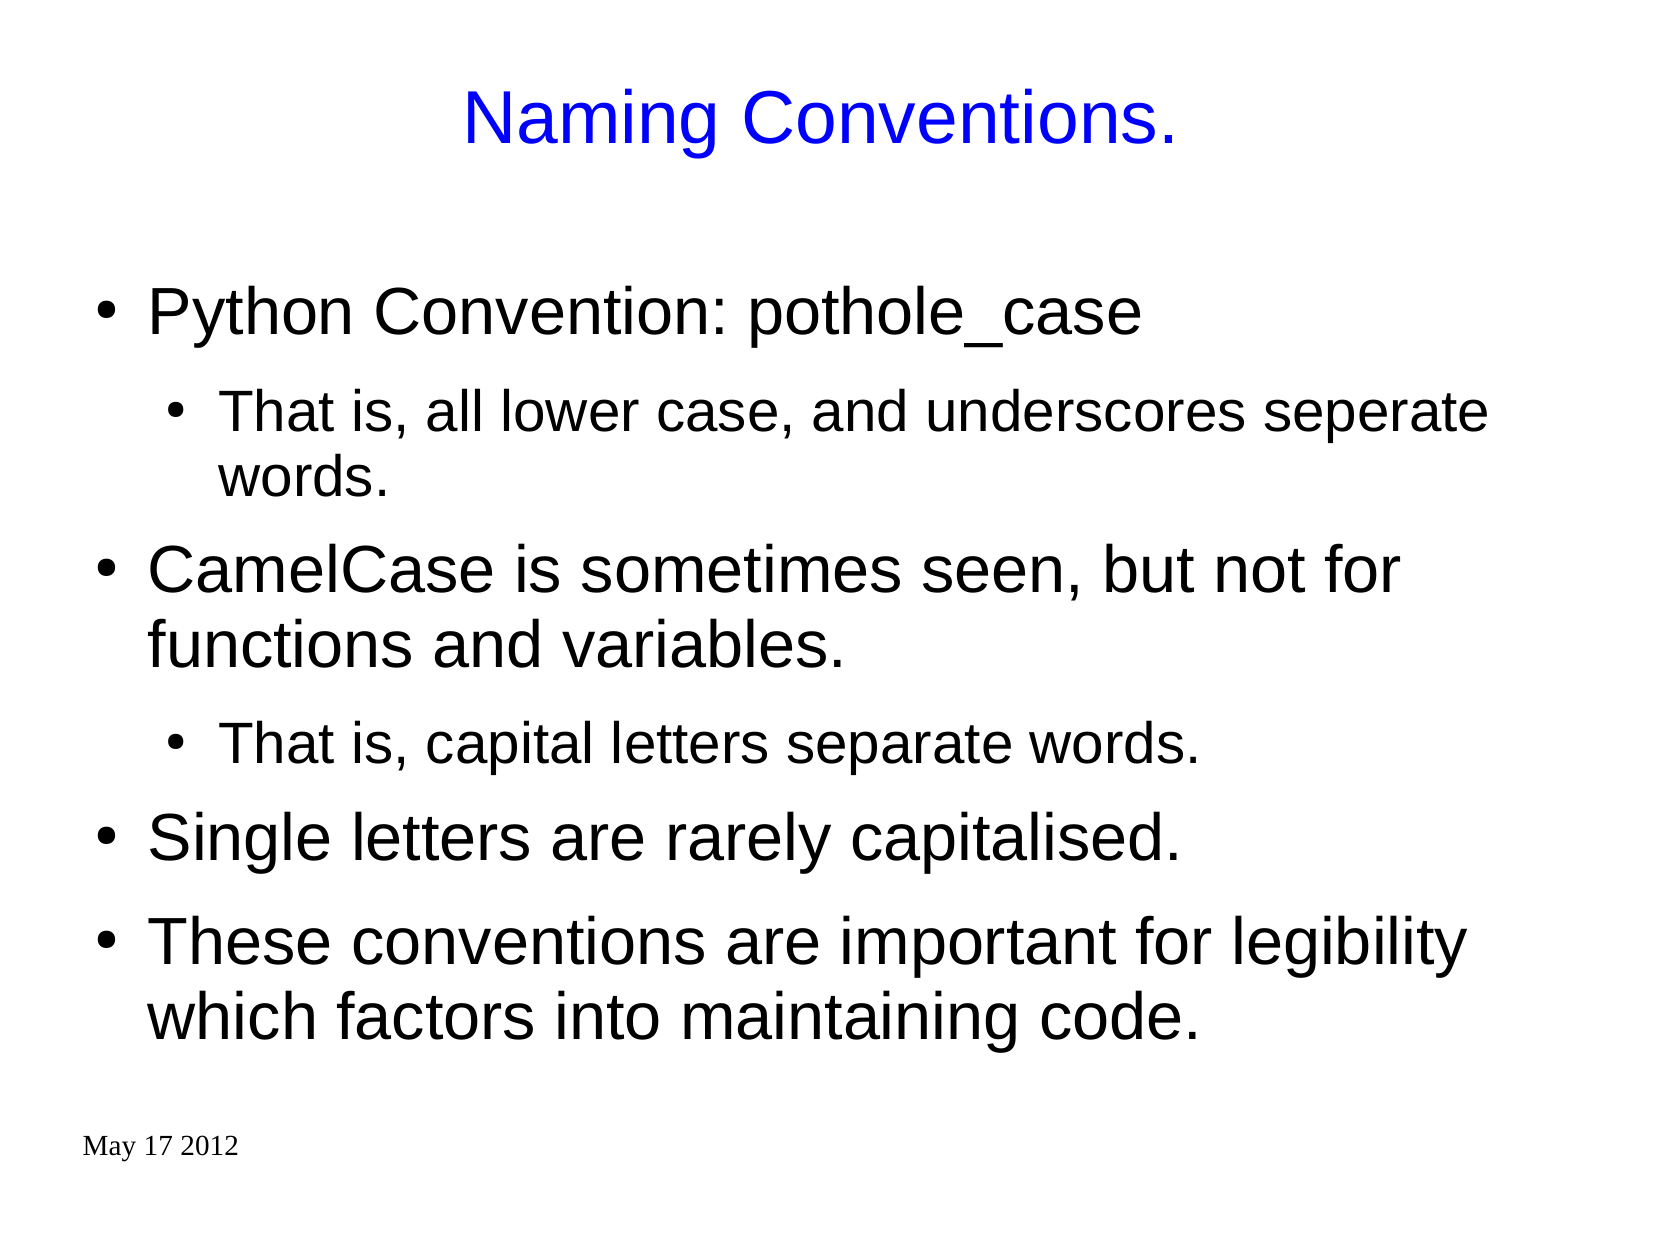

# Naming Conventions.
Python Convention: pothole_case
That is, all lower case, and underscores seperate words.
CamelCase is sometimes seen, but not for functions and variables.
That is, capital letters separate words.
Single letters are rarely capitalised.
These conventions are important for legibility which factors into maintaining code.
May 17 2012